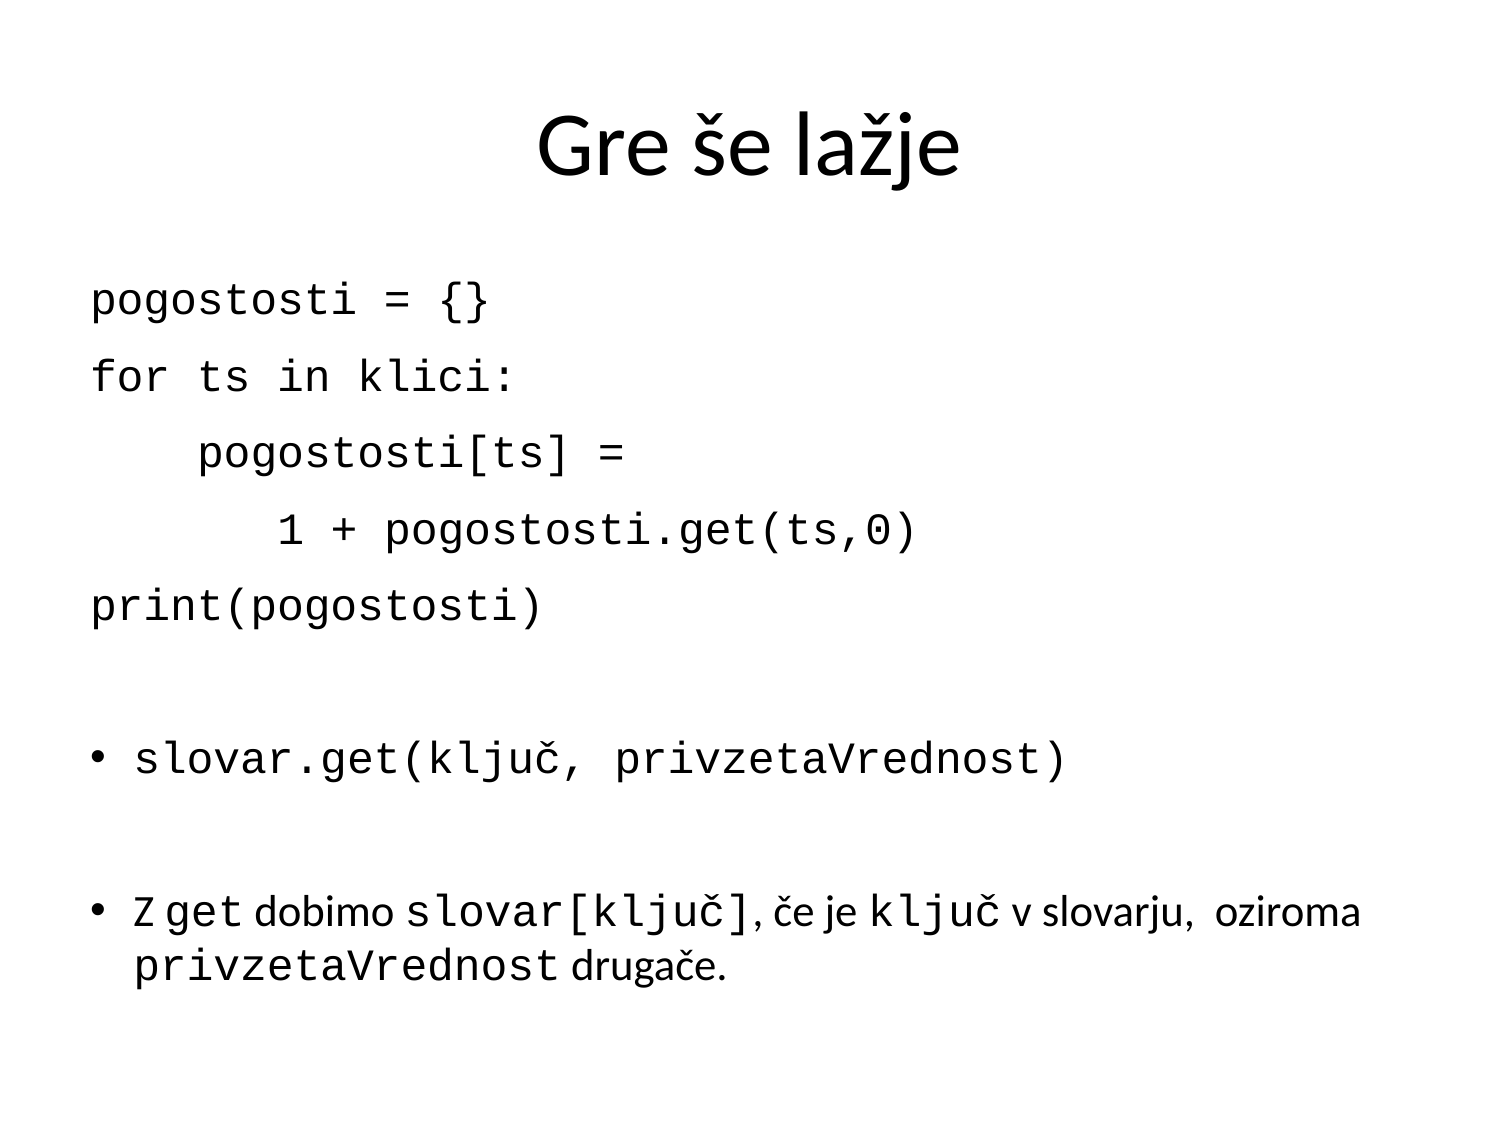

# Gre še lažje
pogostosti = {}
for ts in klici:
    pogostosti[ts] =
 1 + pogostosti.get(ts,0)
print(pogostosti)
slovar.get(ključ, privzetaVrednost)
Z get dobimo slovar[ključ], če je ključ v slovarju, oziroma privzetaVrednost drugače.